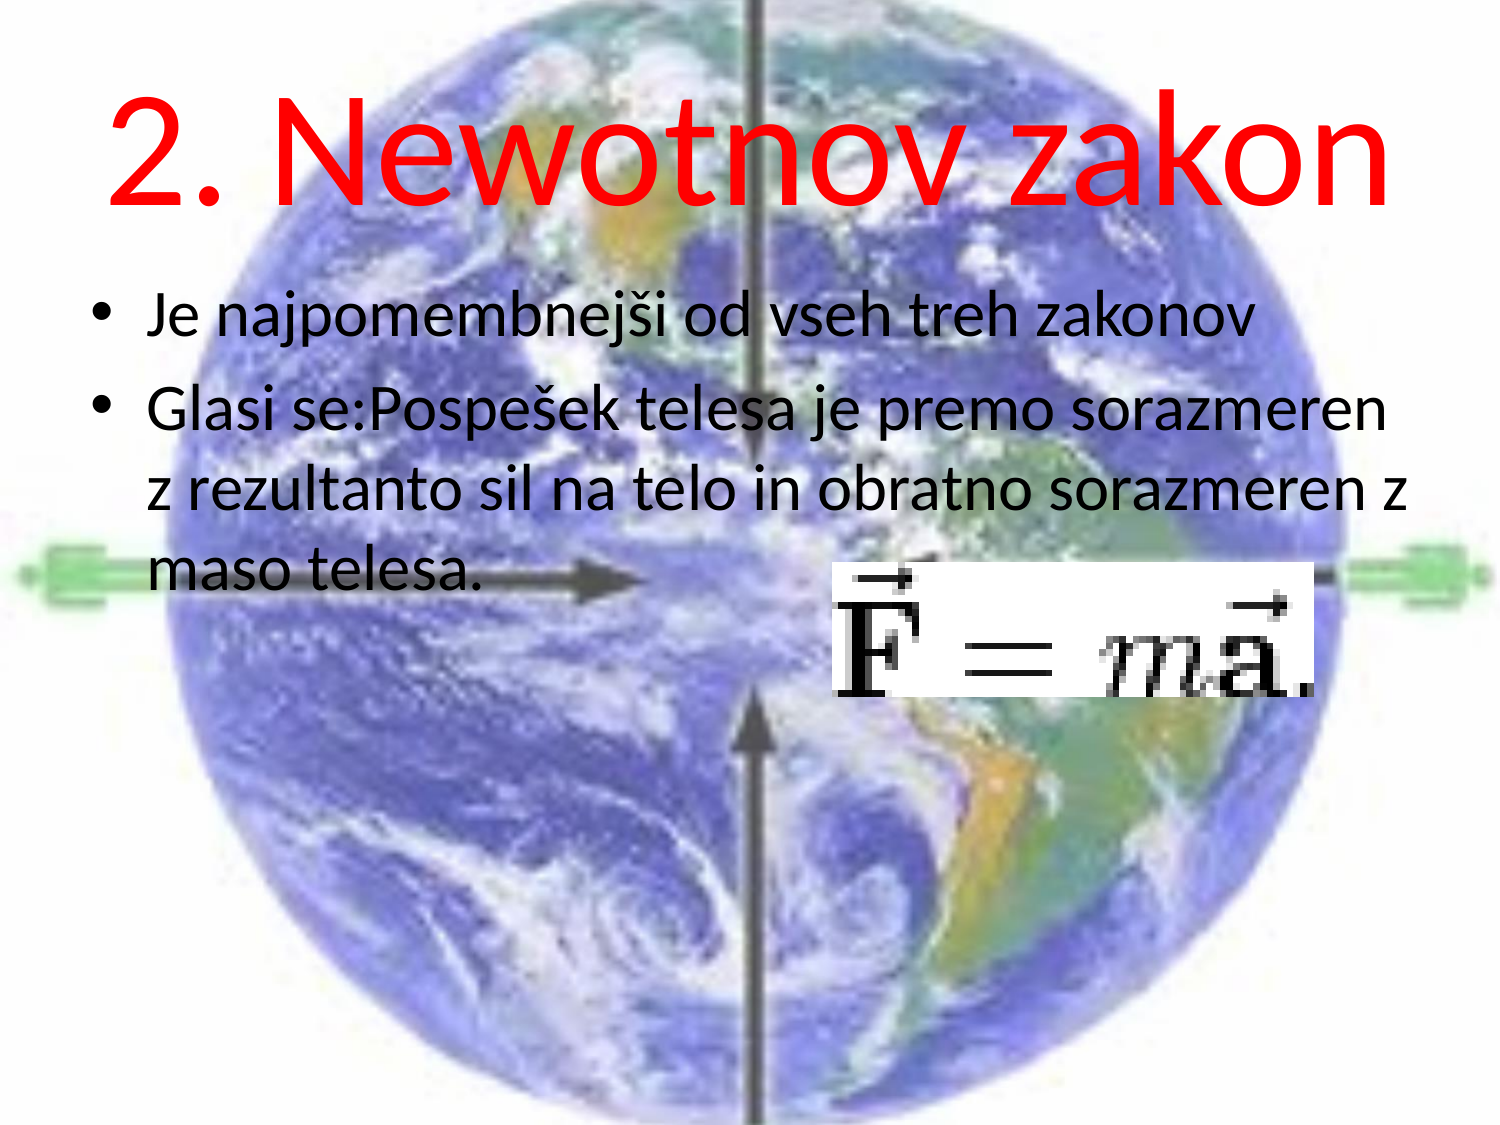

# 2. Newotnov zakon
Je najpomembnejši od vseh treh zakonov
Glasi se:Pospešek telesa je premo sorazmeren z rezultanto sil na telo in obratno sorazmeren z maso telesa.